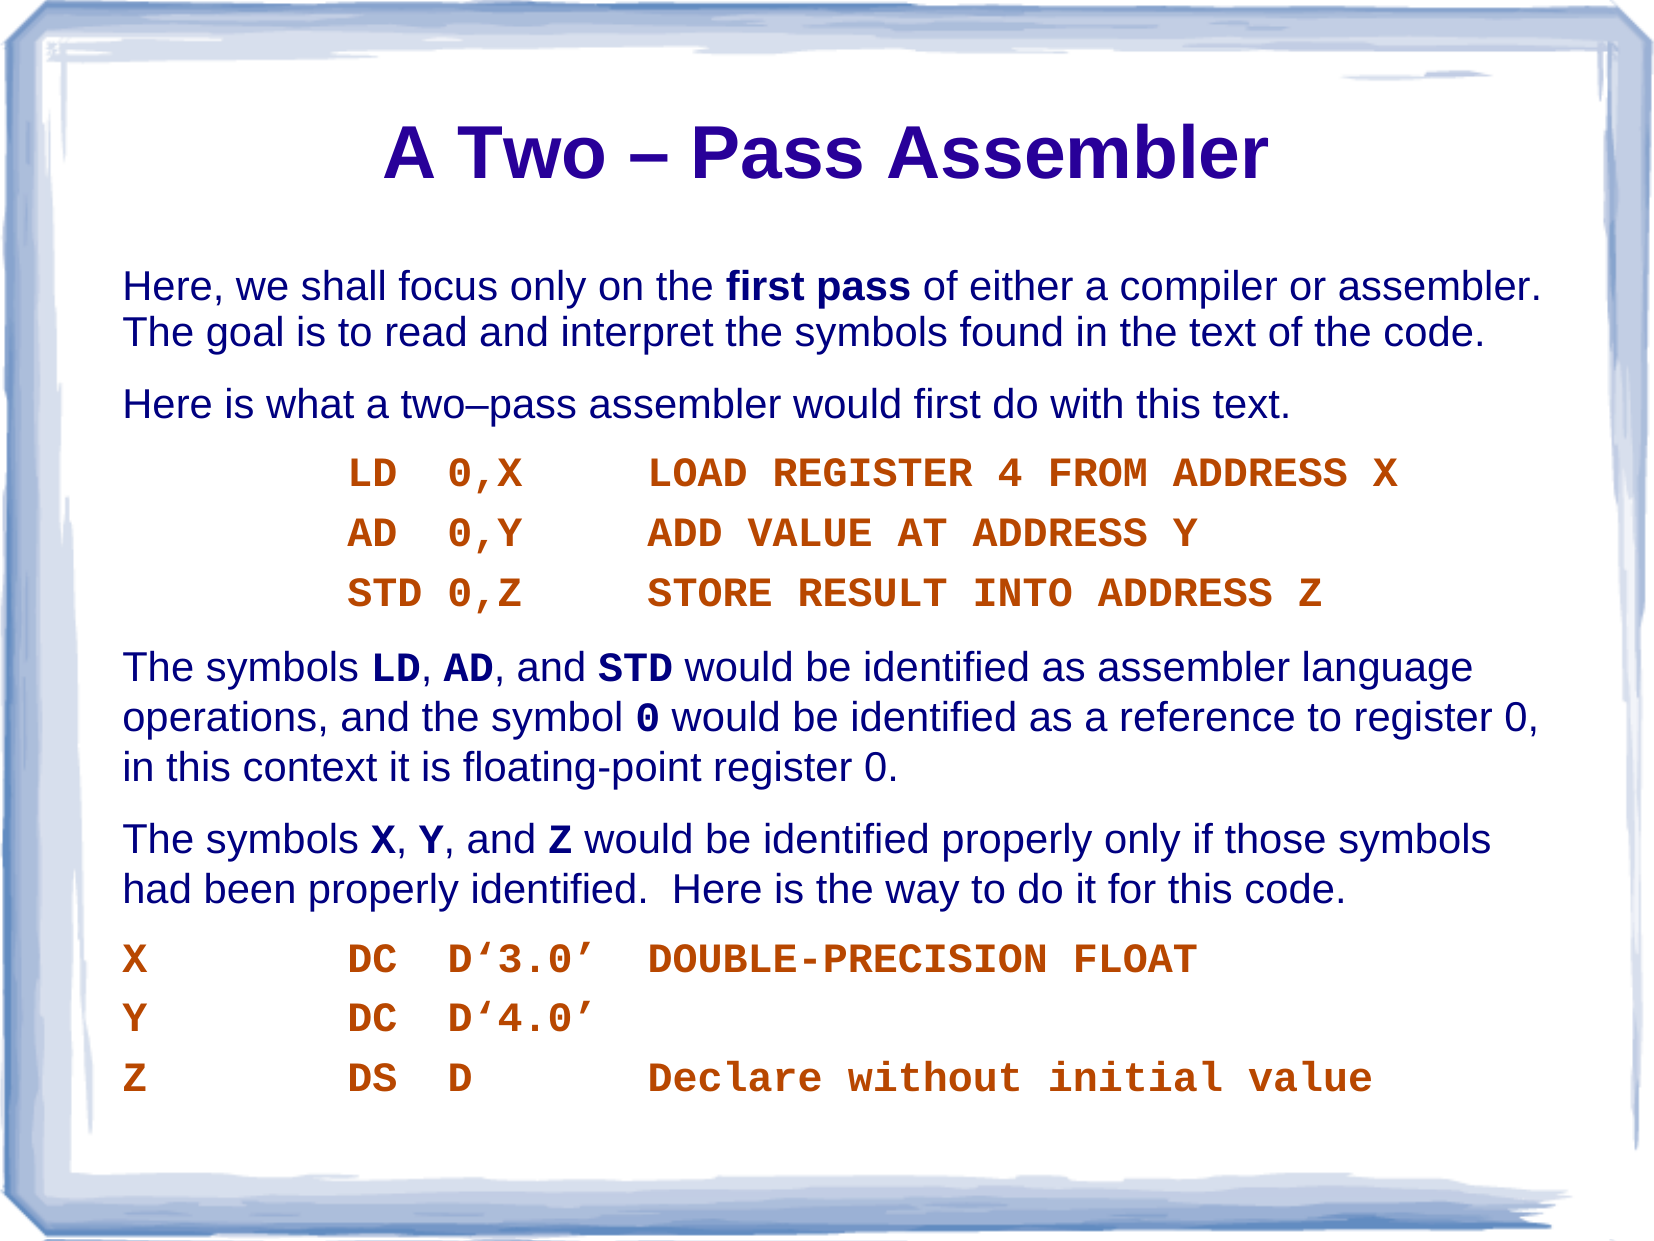

# A Two – Pass Assembler
Here, we shall focus only on the first pass of either a compiler or assembler.
The goal is to read and interpret the symbols found in the text of the code.
Here is what a two–pass assembler would first do with this text.
 LD 0,X LOAD REGISTER 4 FROM ADDRESS X
 AD 0,Y ADD VALUE AT ADDRESS Y
 STD 0,Z STORE RESULT INTO ADDRESS Z
The symbols LD, AD, and STD would be identified as assembler language
operations, and the symbol 0 would be identified as a reference to register 0, in this context it is floating-point register 0.
The symbols X, Y, and Z would be identified properly only if those symbols
had been properly identified. Here is the way to do it for this code.
X DC D‘3.0’ DOUBLE-PRECISION FLOAT
Y DC D‘4.0’
Z DS D Declare without initial value